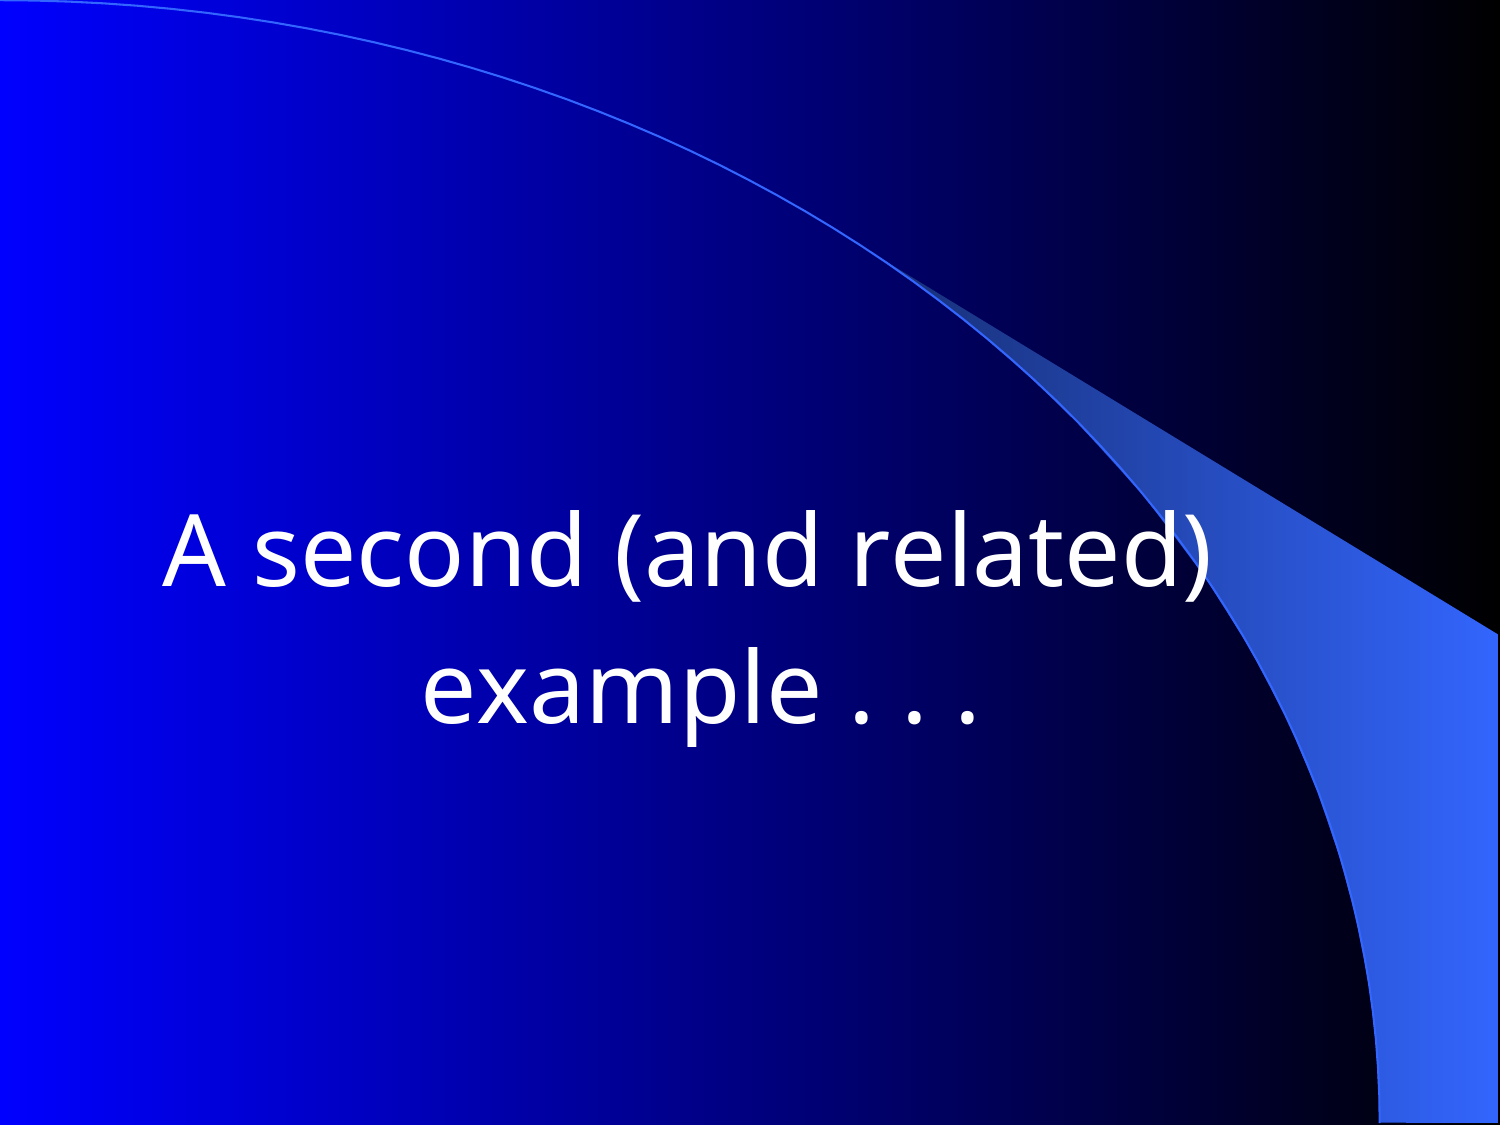

A second (and related)
example . . .